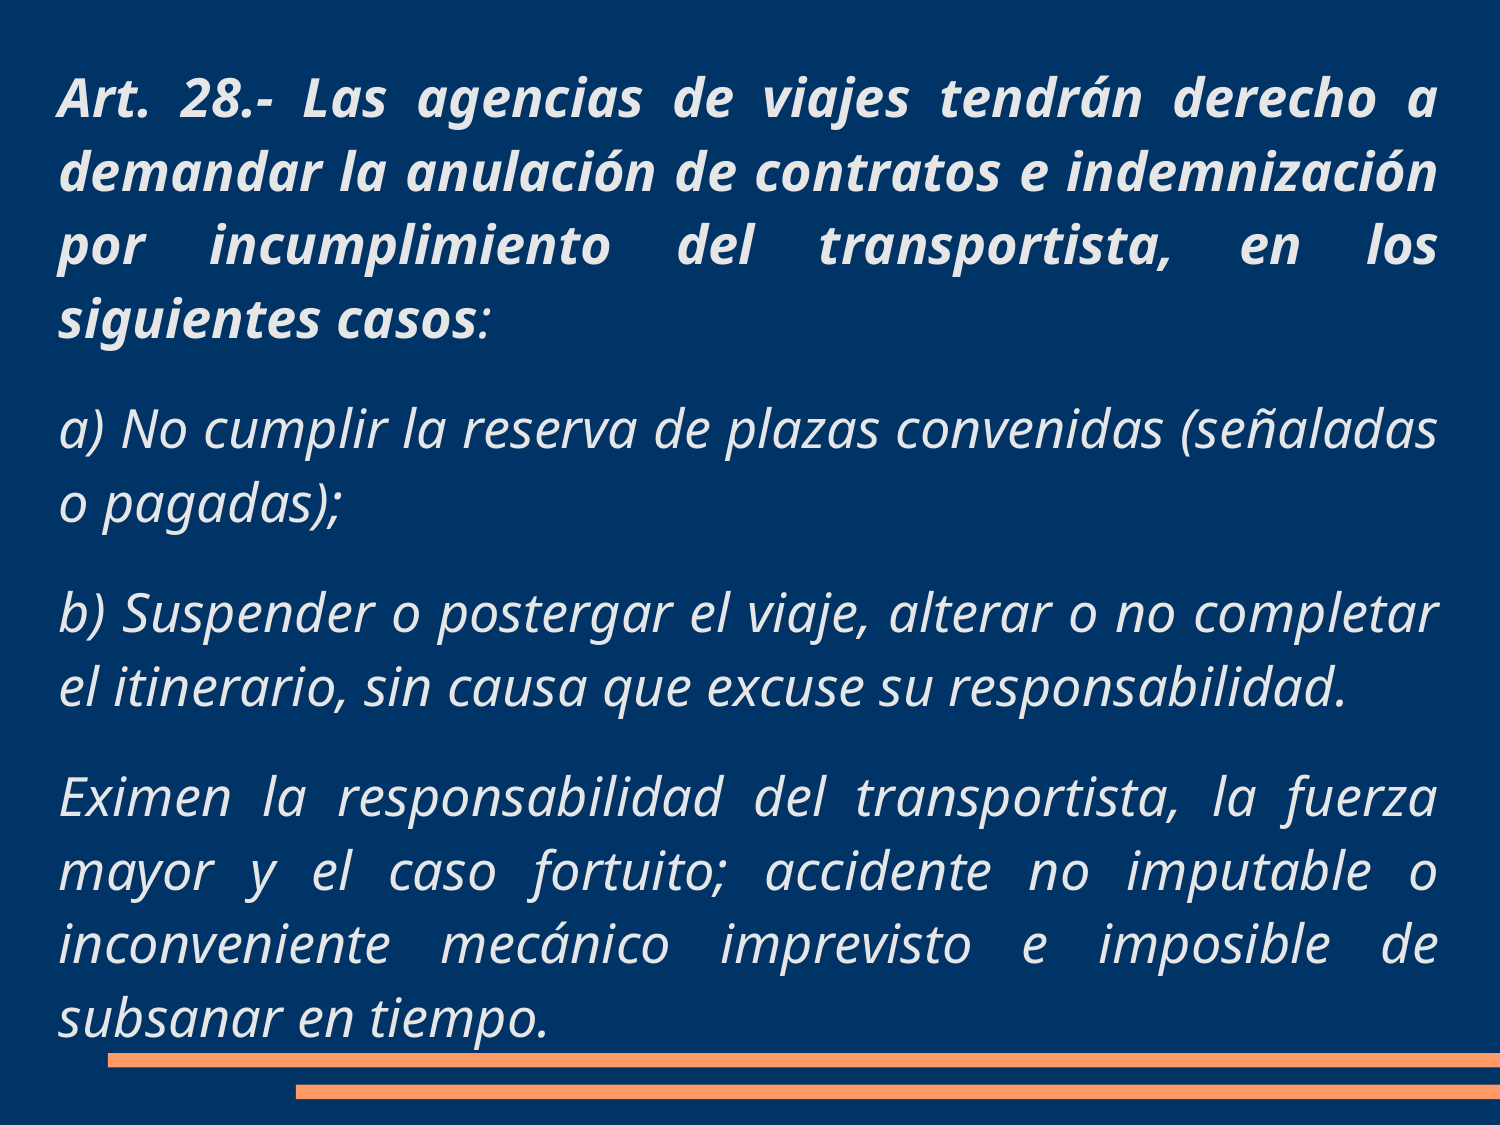

# Art. 28.- Las agencias de viajes tendrán derecho a demandar la anulación de contratos e indemnización por incumplimiento del transportista, en los siguientes casos:
a) No cumplir la reserva de plazas convenidas (señaladas o pagadas);
b) Suspender o postergar el viaje, alterar o no completar el itinerario, sin causa que excuse su responsabilidad.
Eximen la responsabilidad del transportista, la fuerza mayor y el caso fortuito; accidente no imputable o inconveniente mecánico imprevisto e imposible de subsanar en tiempo.